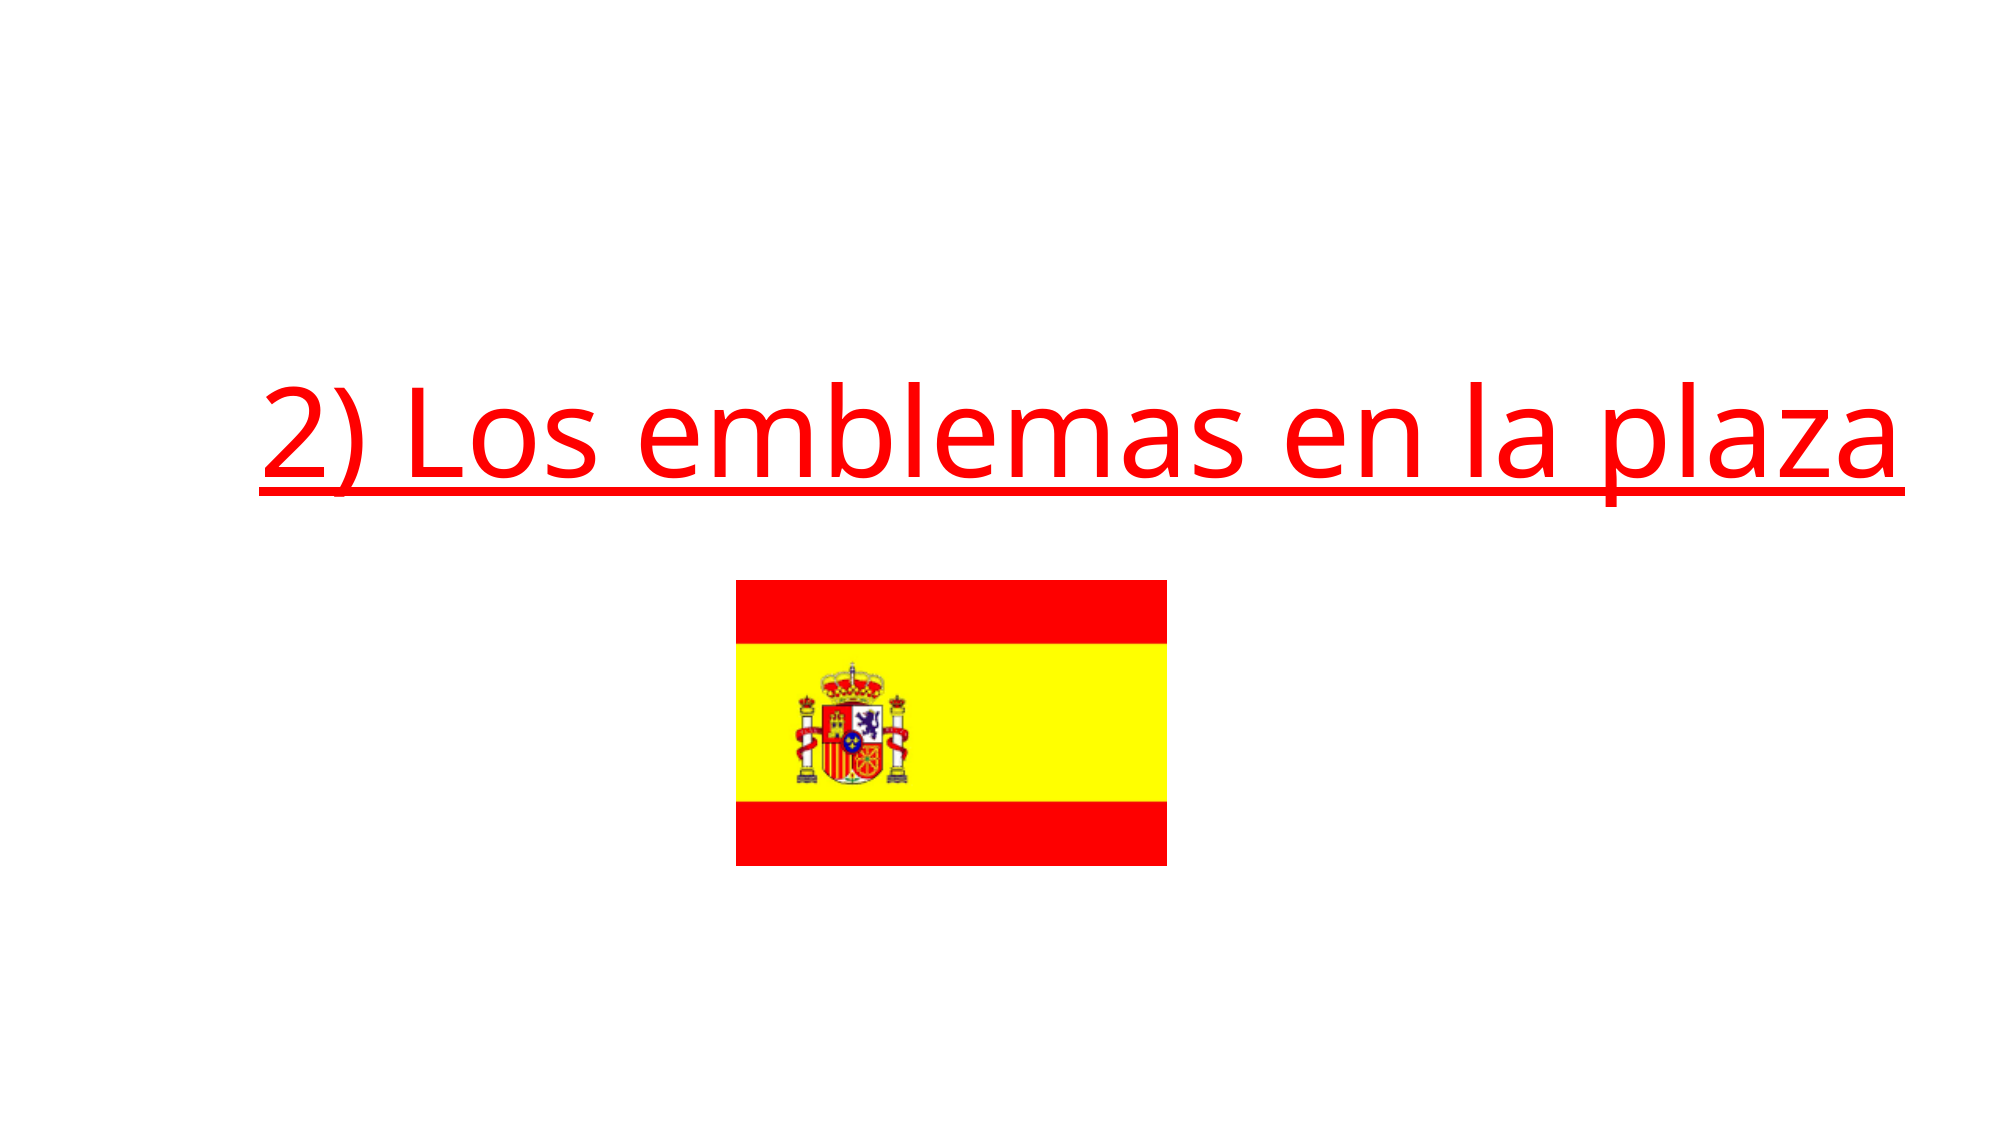

# 2) Los emblemas en la plaza